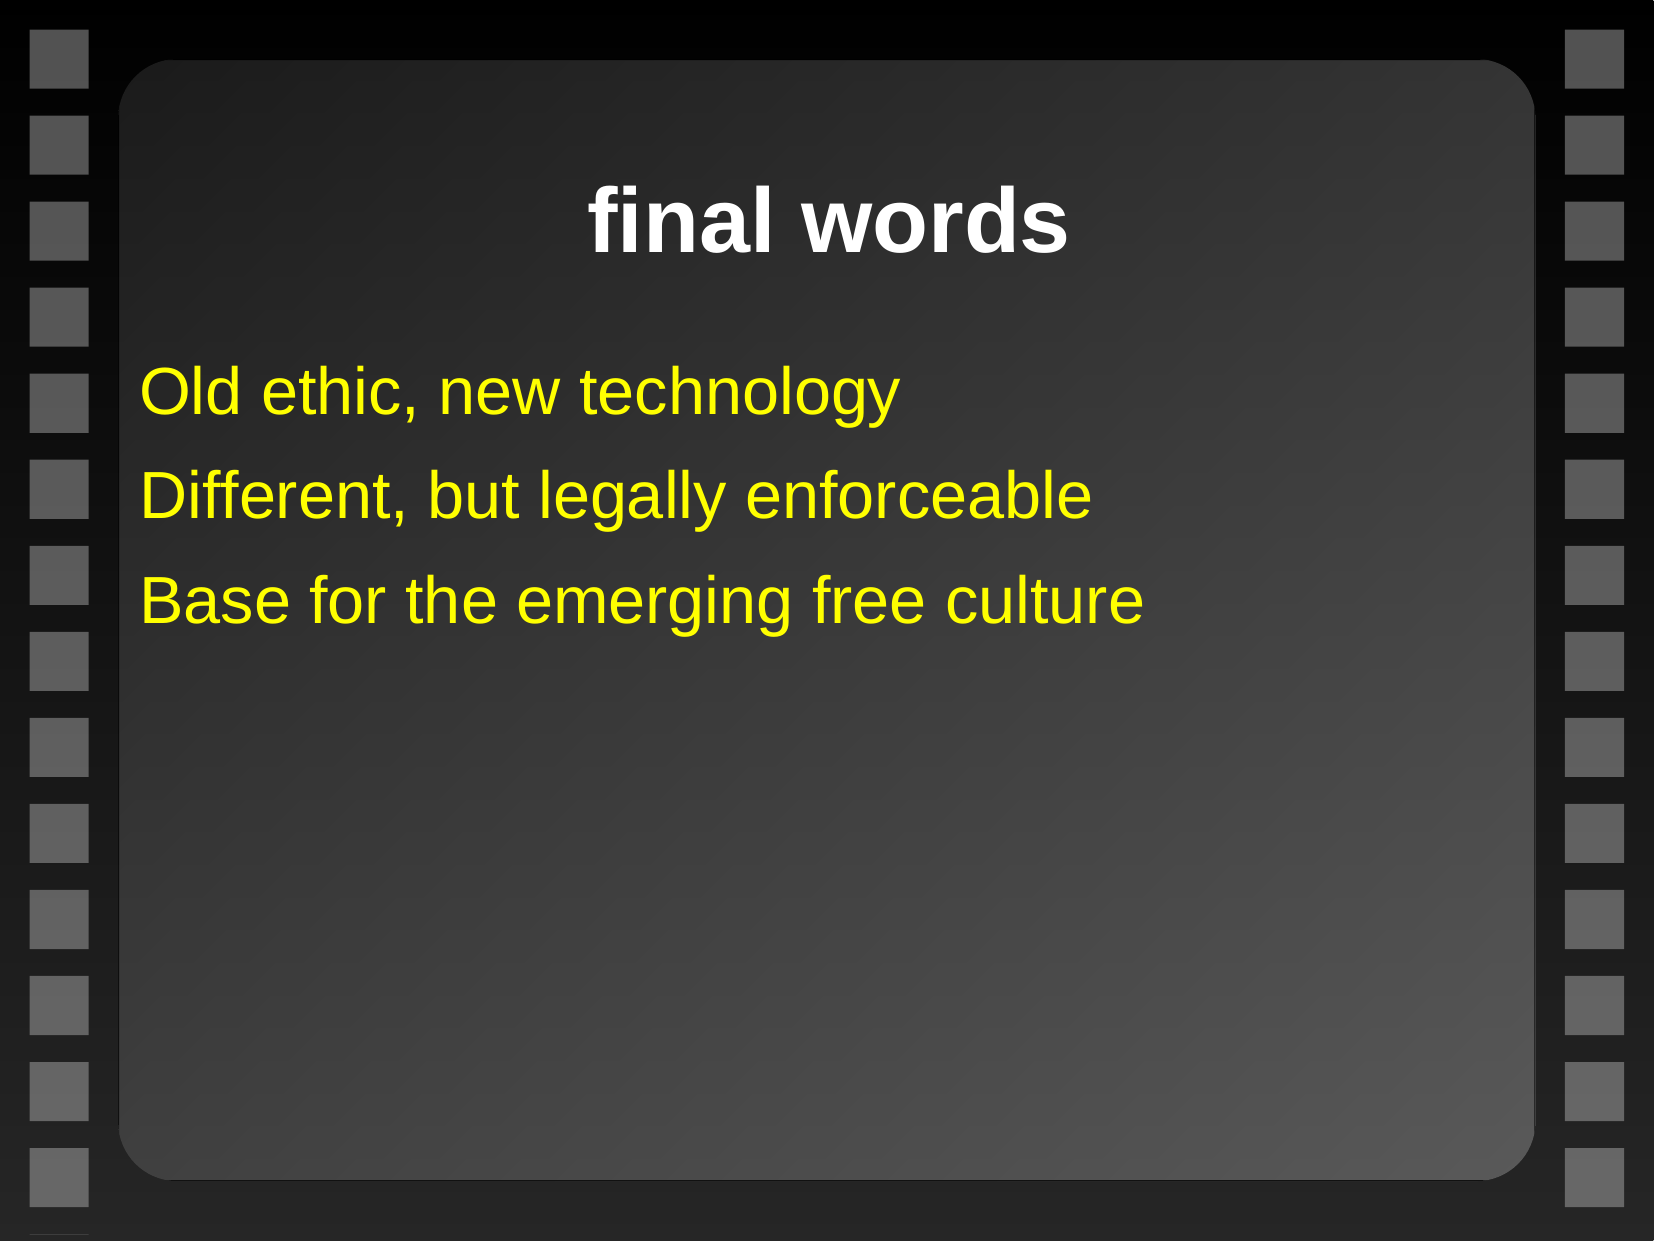

# final words
Old ethic, new technology
Different, but legally enforceable
Base for the emerging free culture